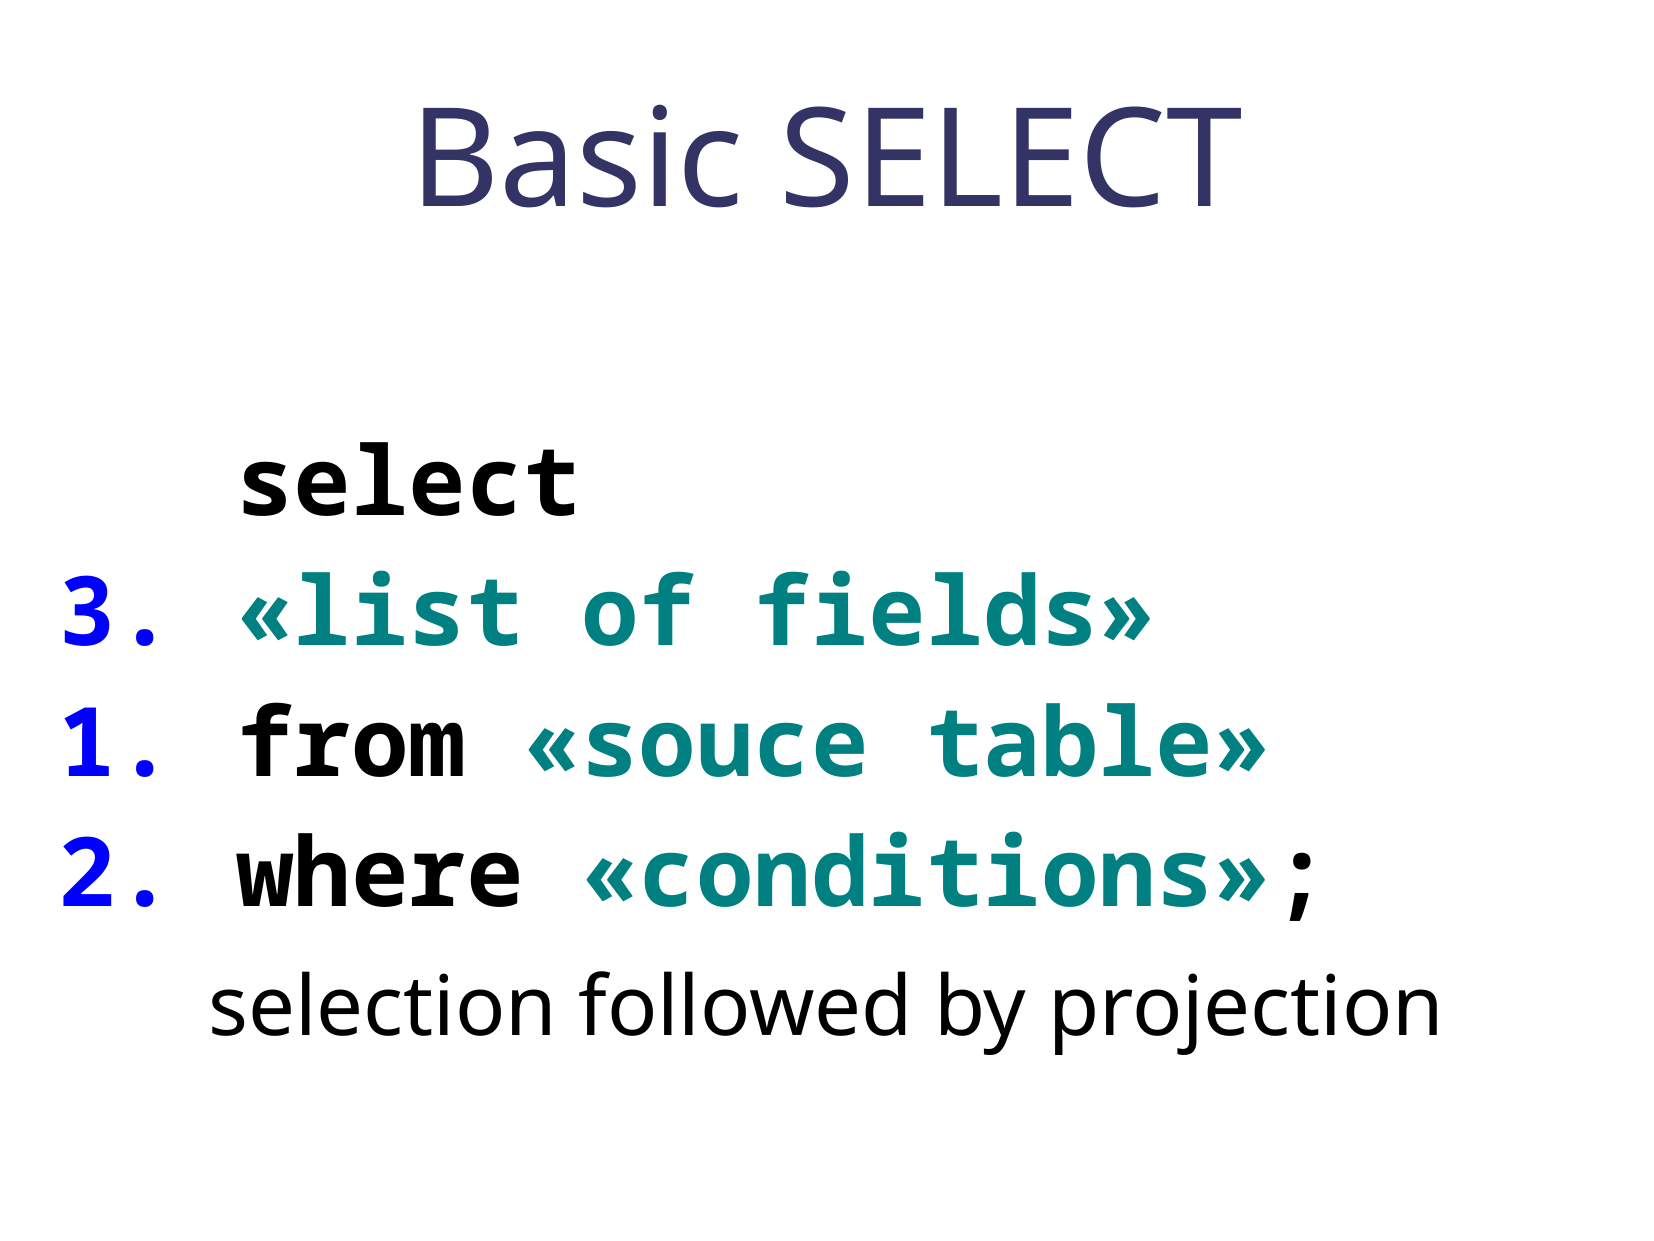

# Basic SELECT
3.
1.
2.
select
«list of fields»
from «souce table»
where «conditions»;
selection followed by projection